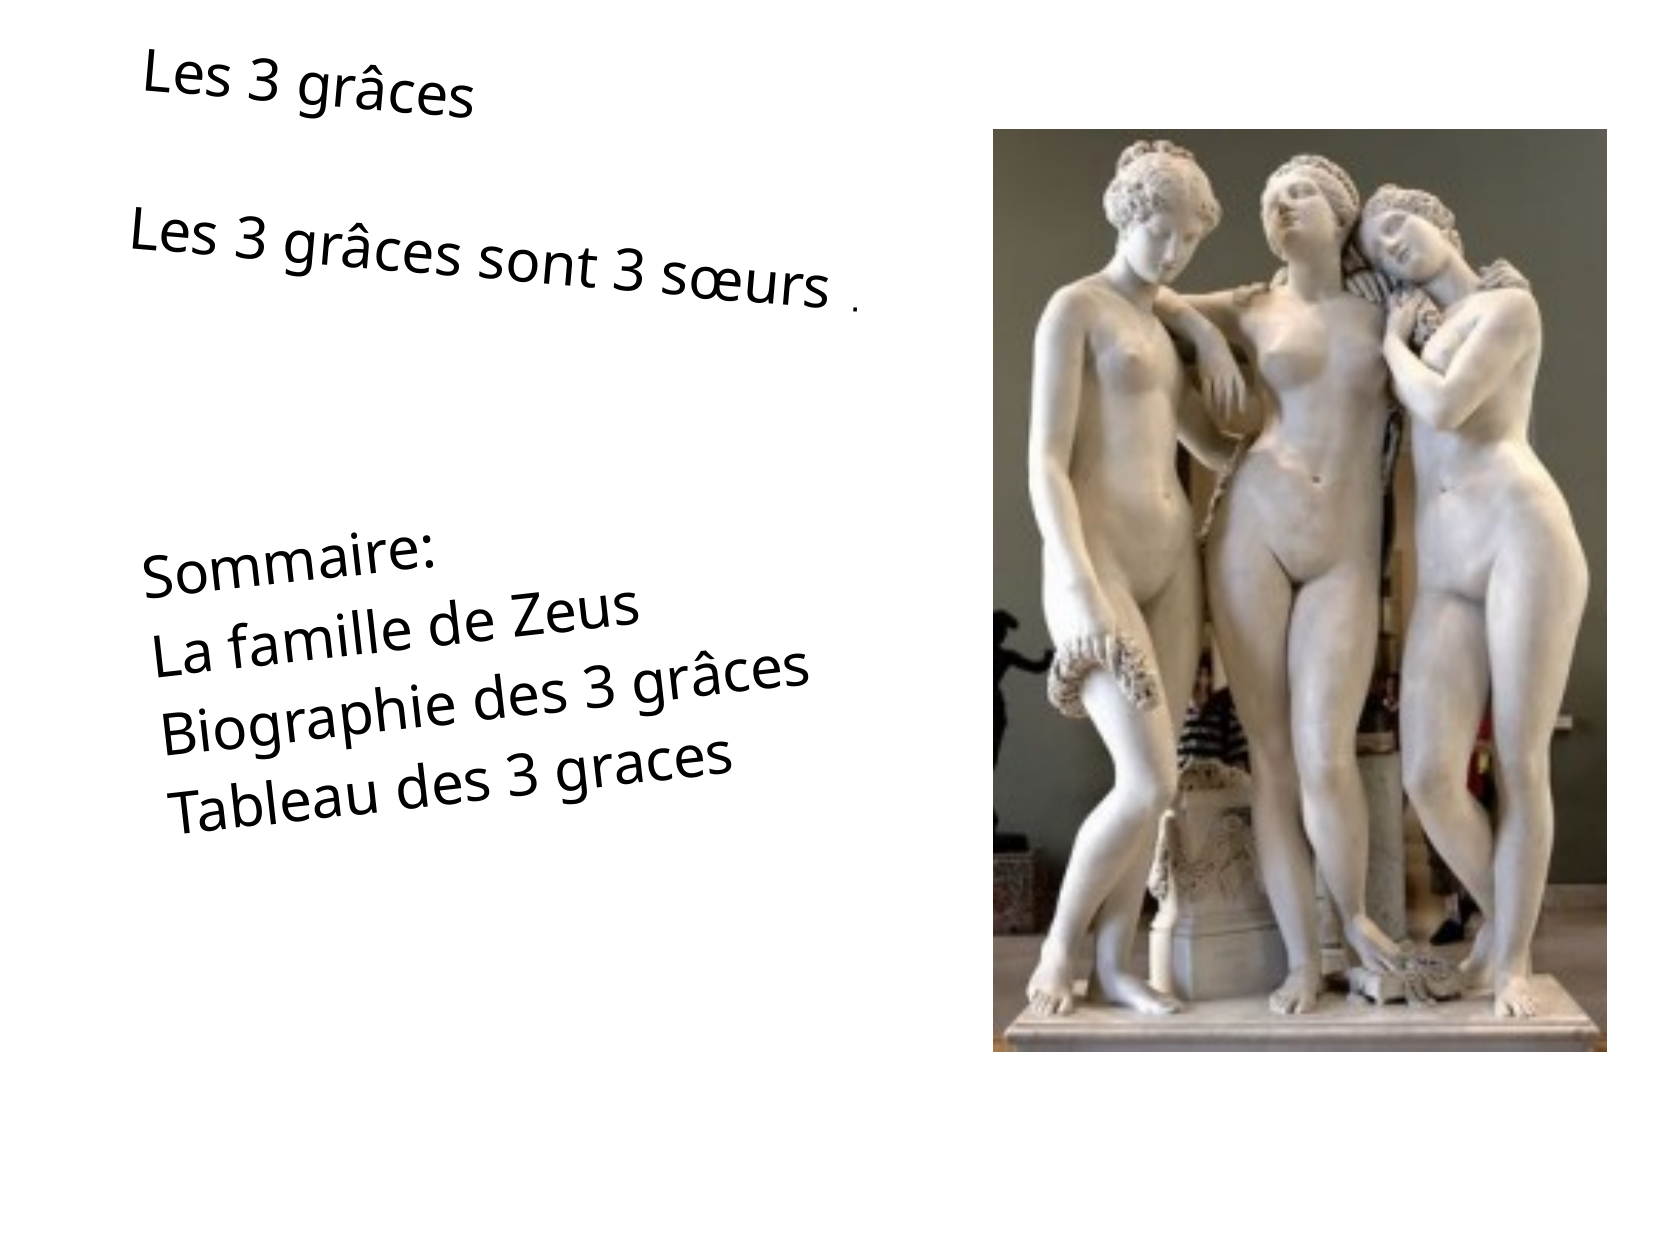

Les 3 grâces
Les 3 grâces sont 3 sœurs .
Sommaire:
La famille de Zeus
Biographie des 3 grâces
Tableau des 3 graces